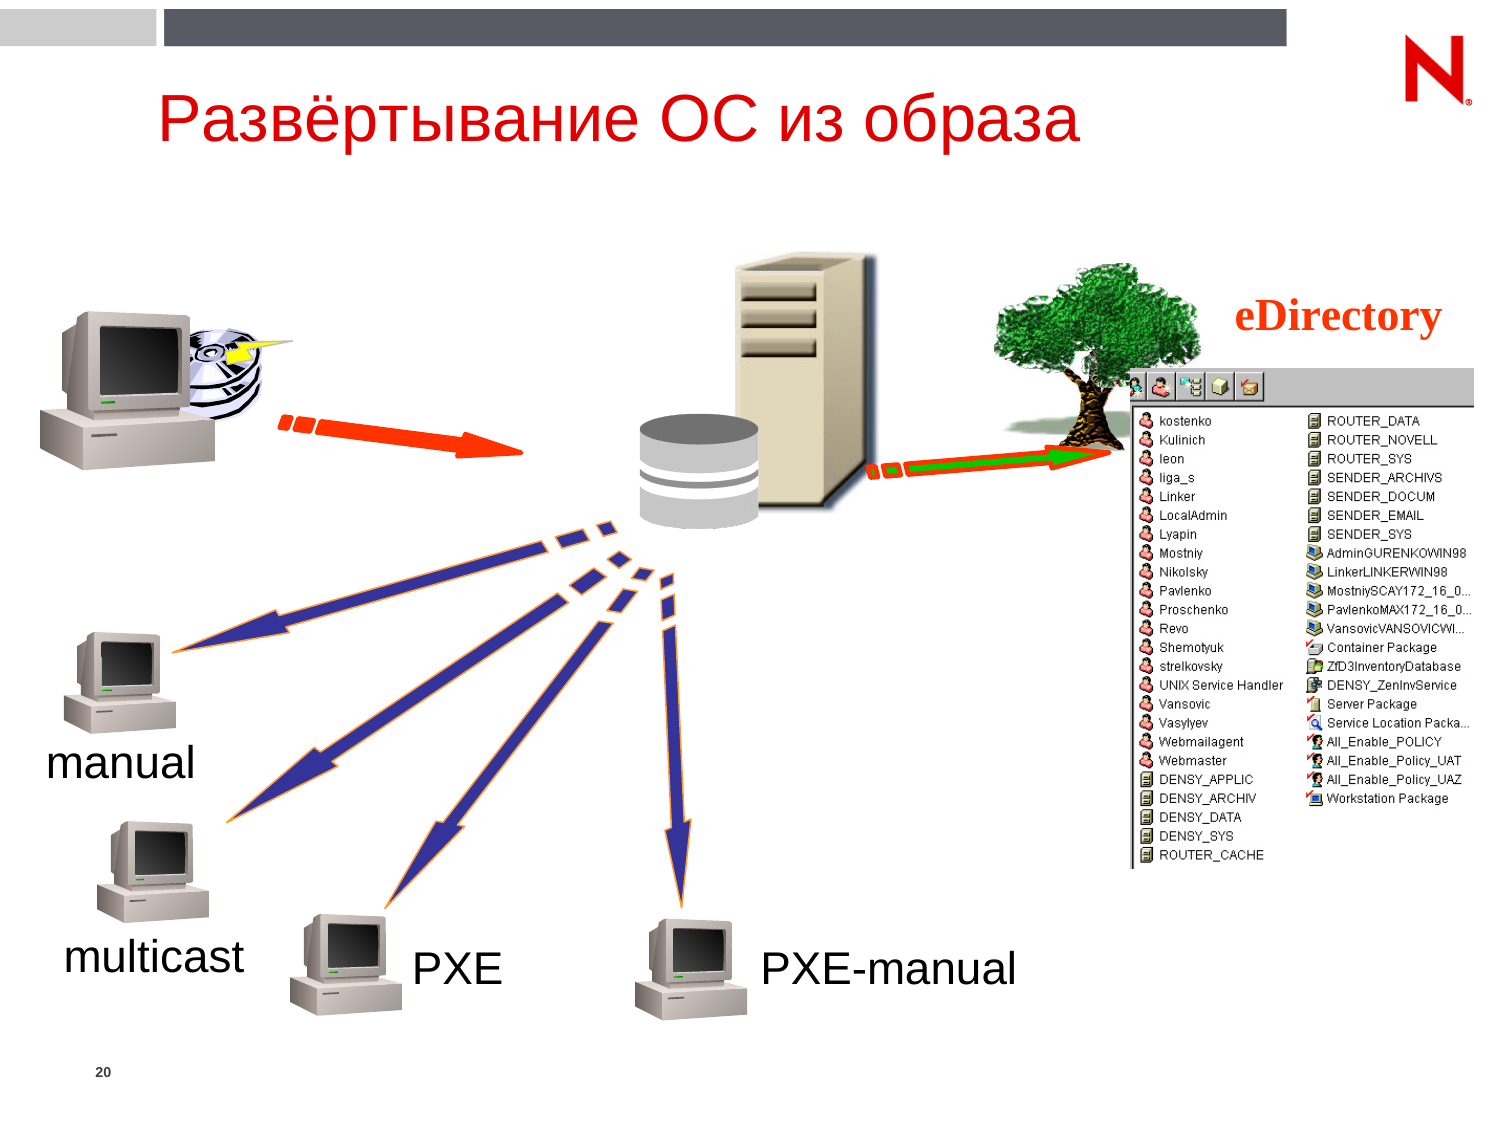

# Развёртывание ОС из образа
eDirectory
manual
multicast
PXE
PXE-manual